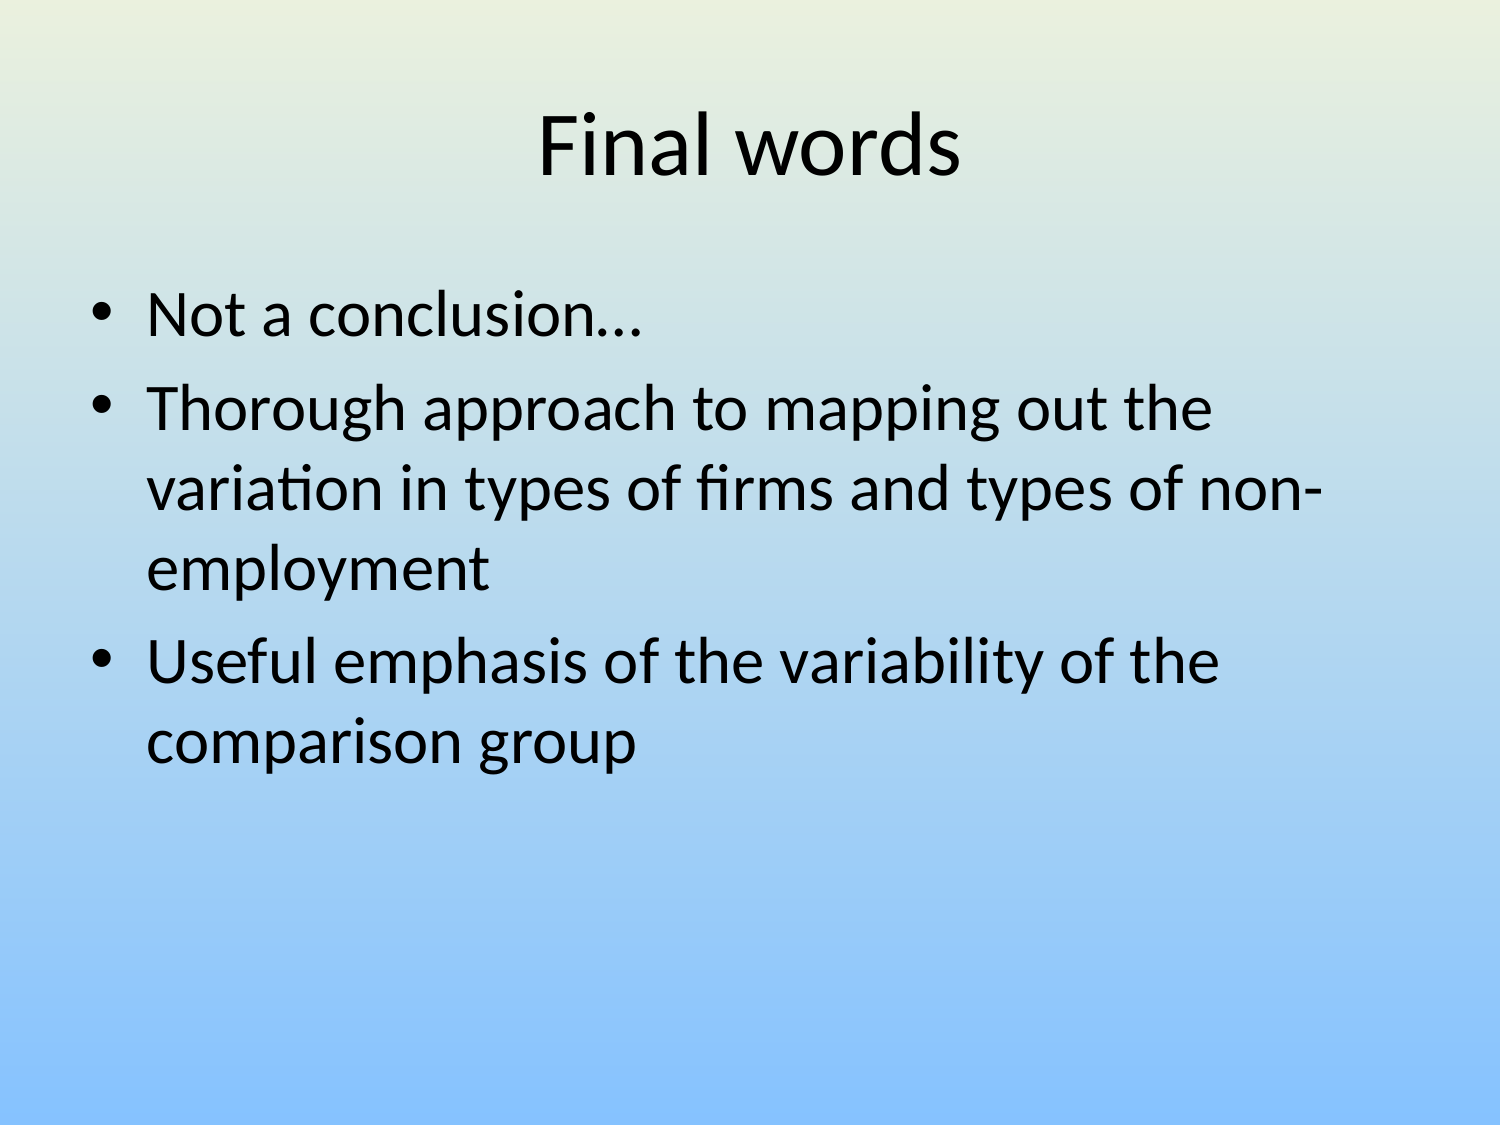

Final words
# Not a conclusion…
Thorough approach to mapping out the variation in types of firms and types of non-employment
Useful emphasis of the variability of the comparison group